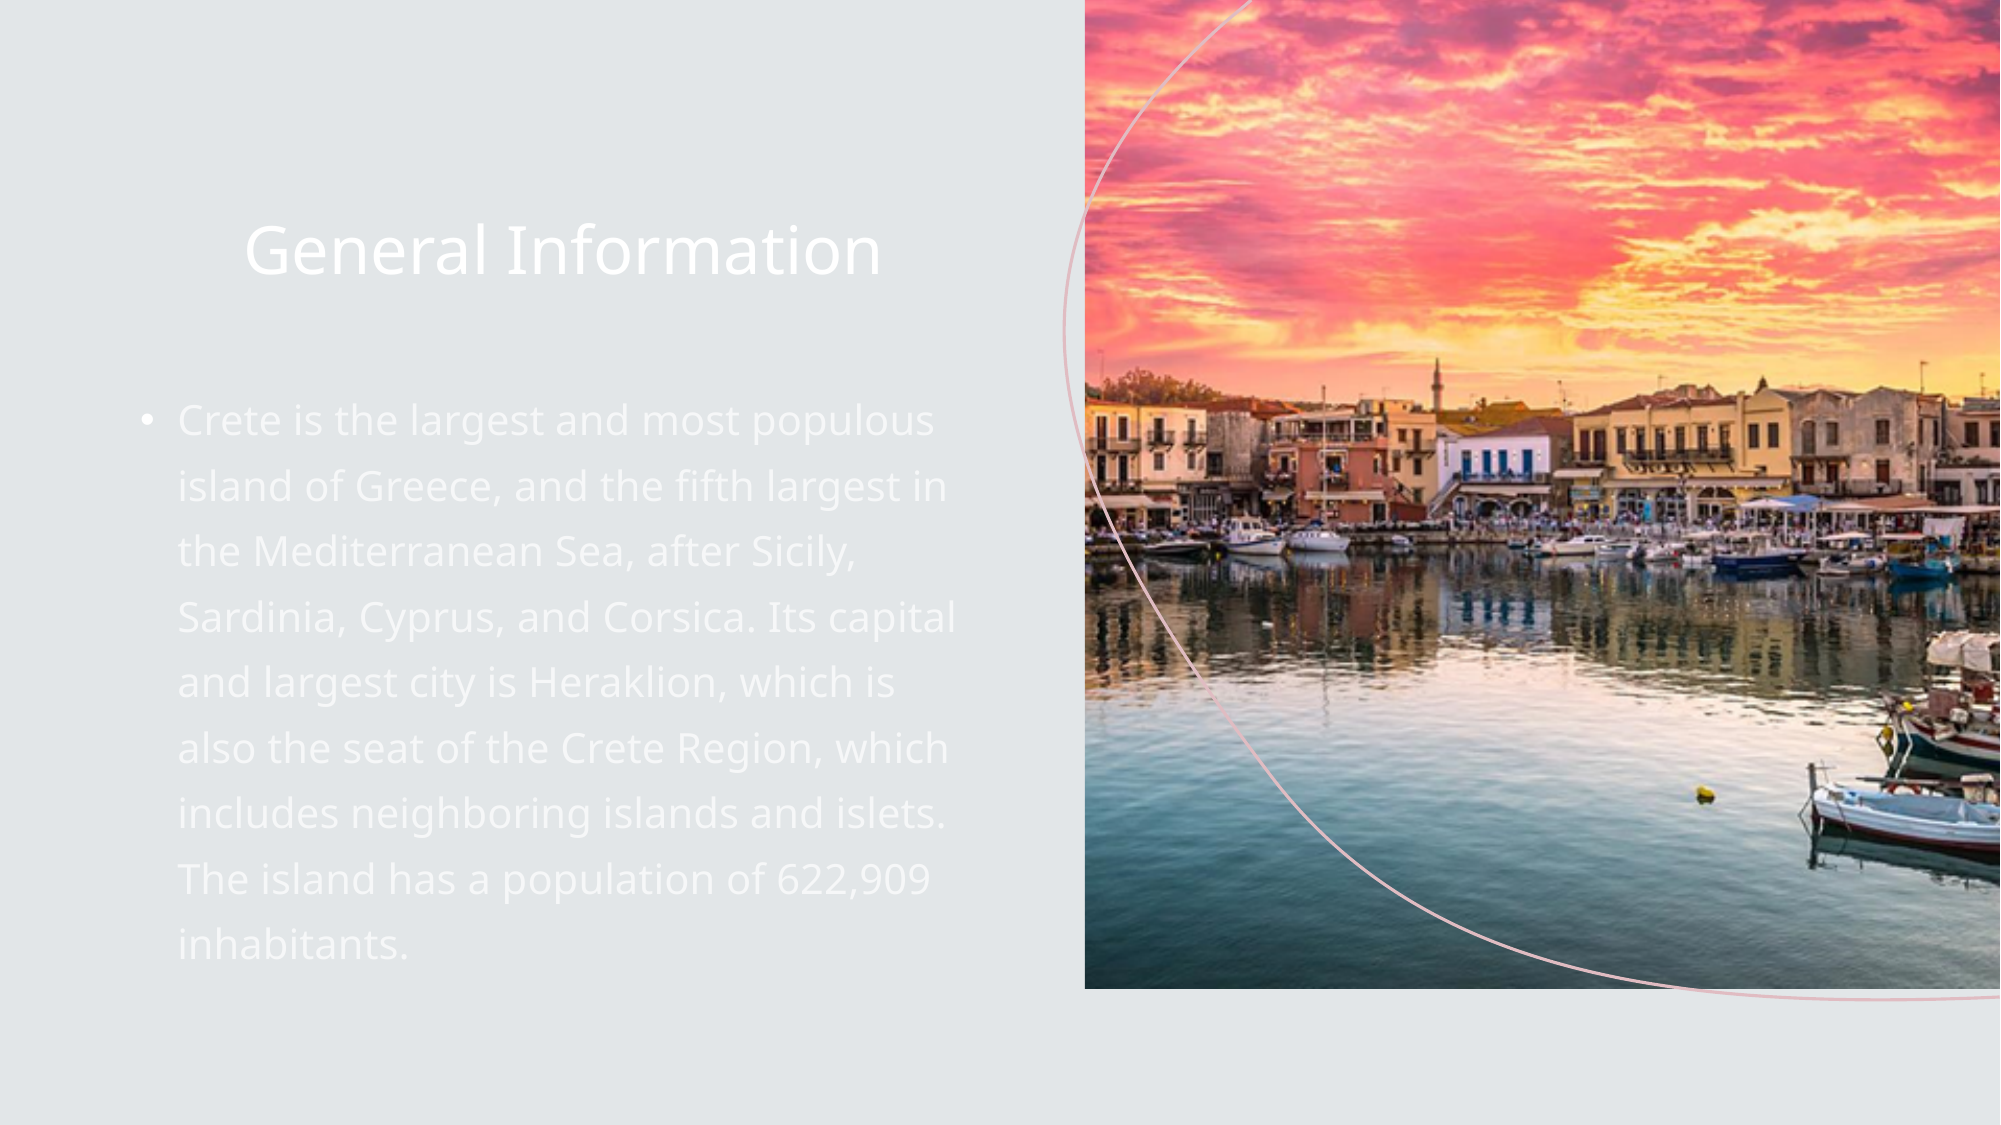

General Information
Crete is the largest and most populous island of Greece, and the fifth largest in the Mediterranean Sea, after Sicily, Sardinia, Cyprus, and Corsica. Its capital and largest city is Heraklion, which is also the seat of the Crete Region, which includes neighboring islands and islets. The island has a population of 622,909 inhabitants.